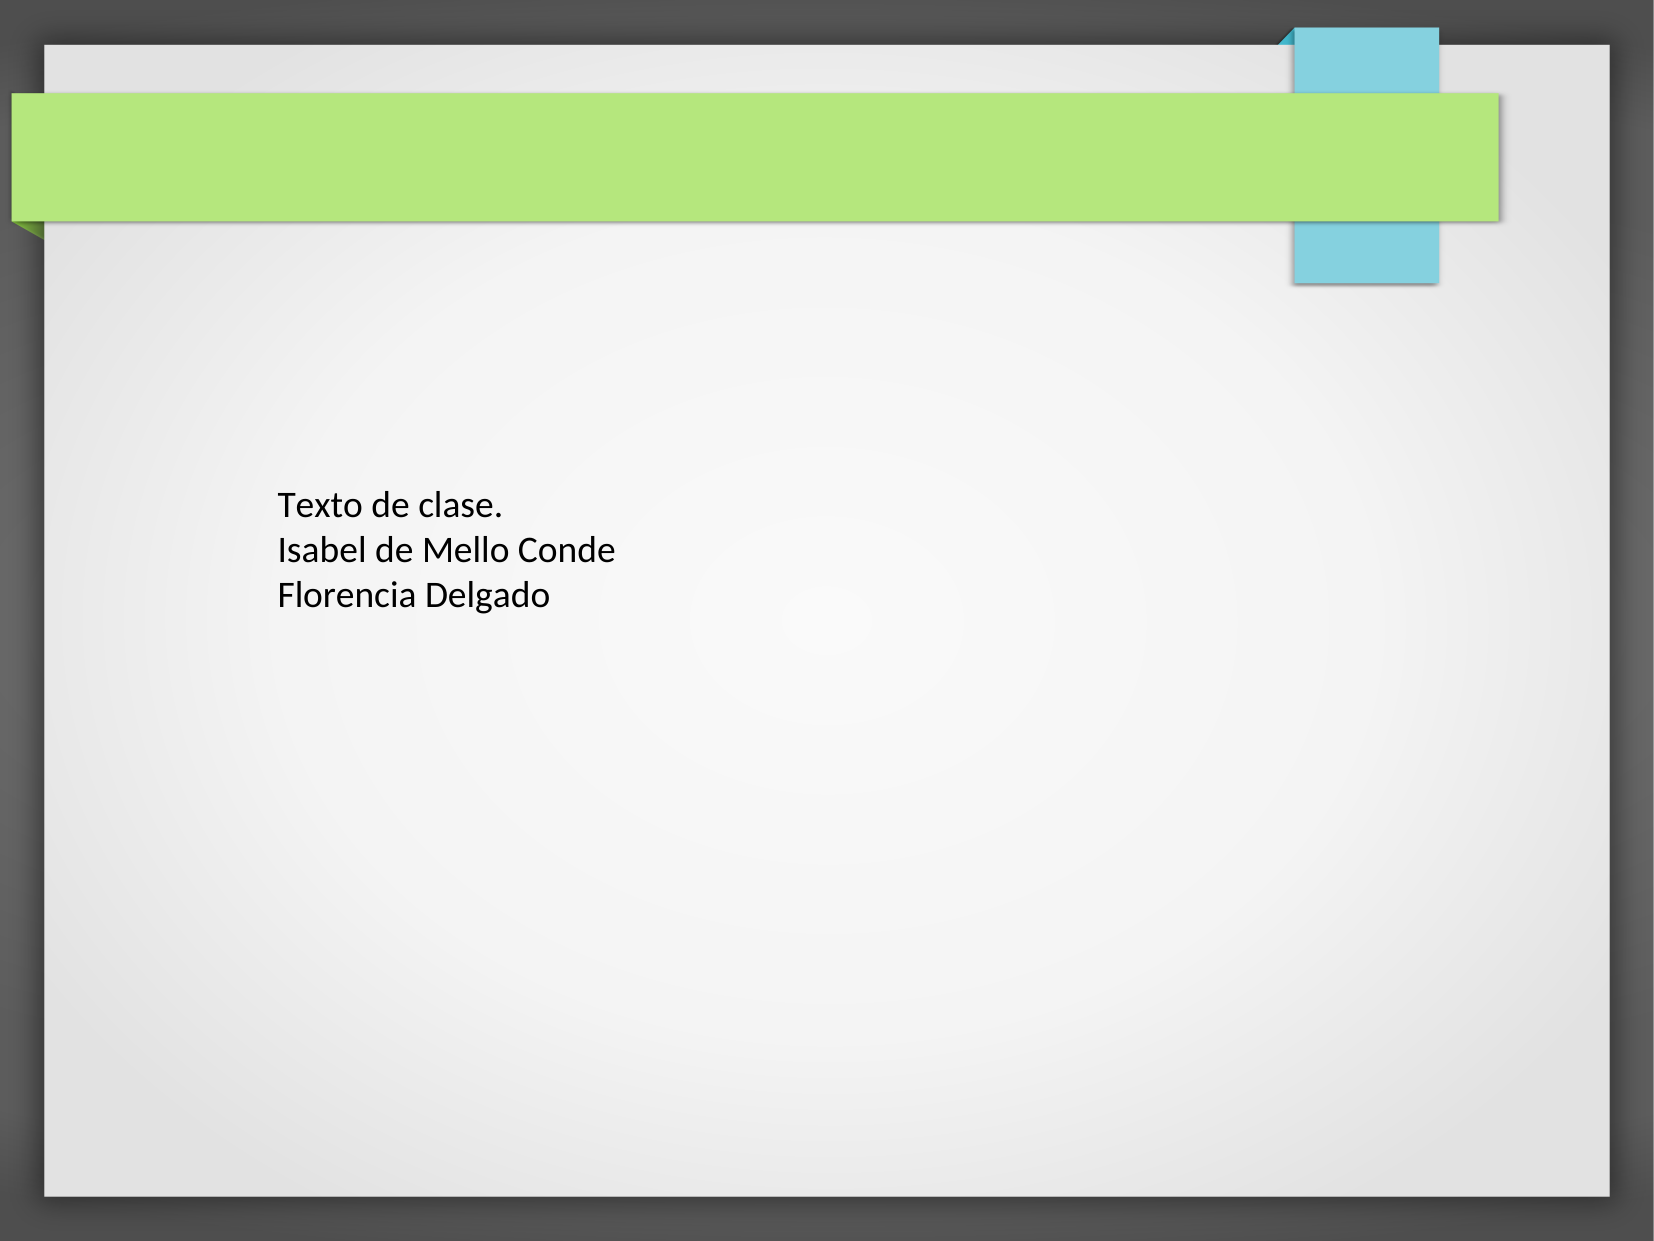

Texto de clase.
Isabel de Mello Conde
Florencia Delgado